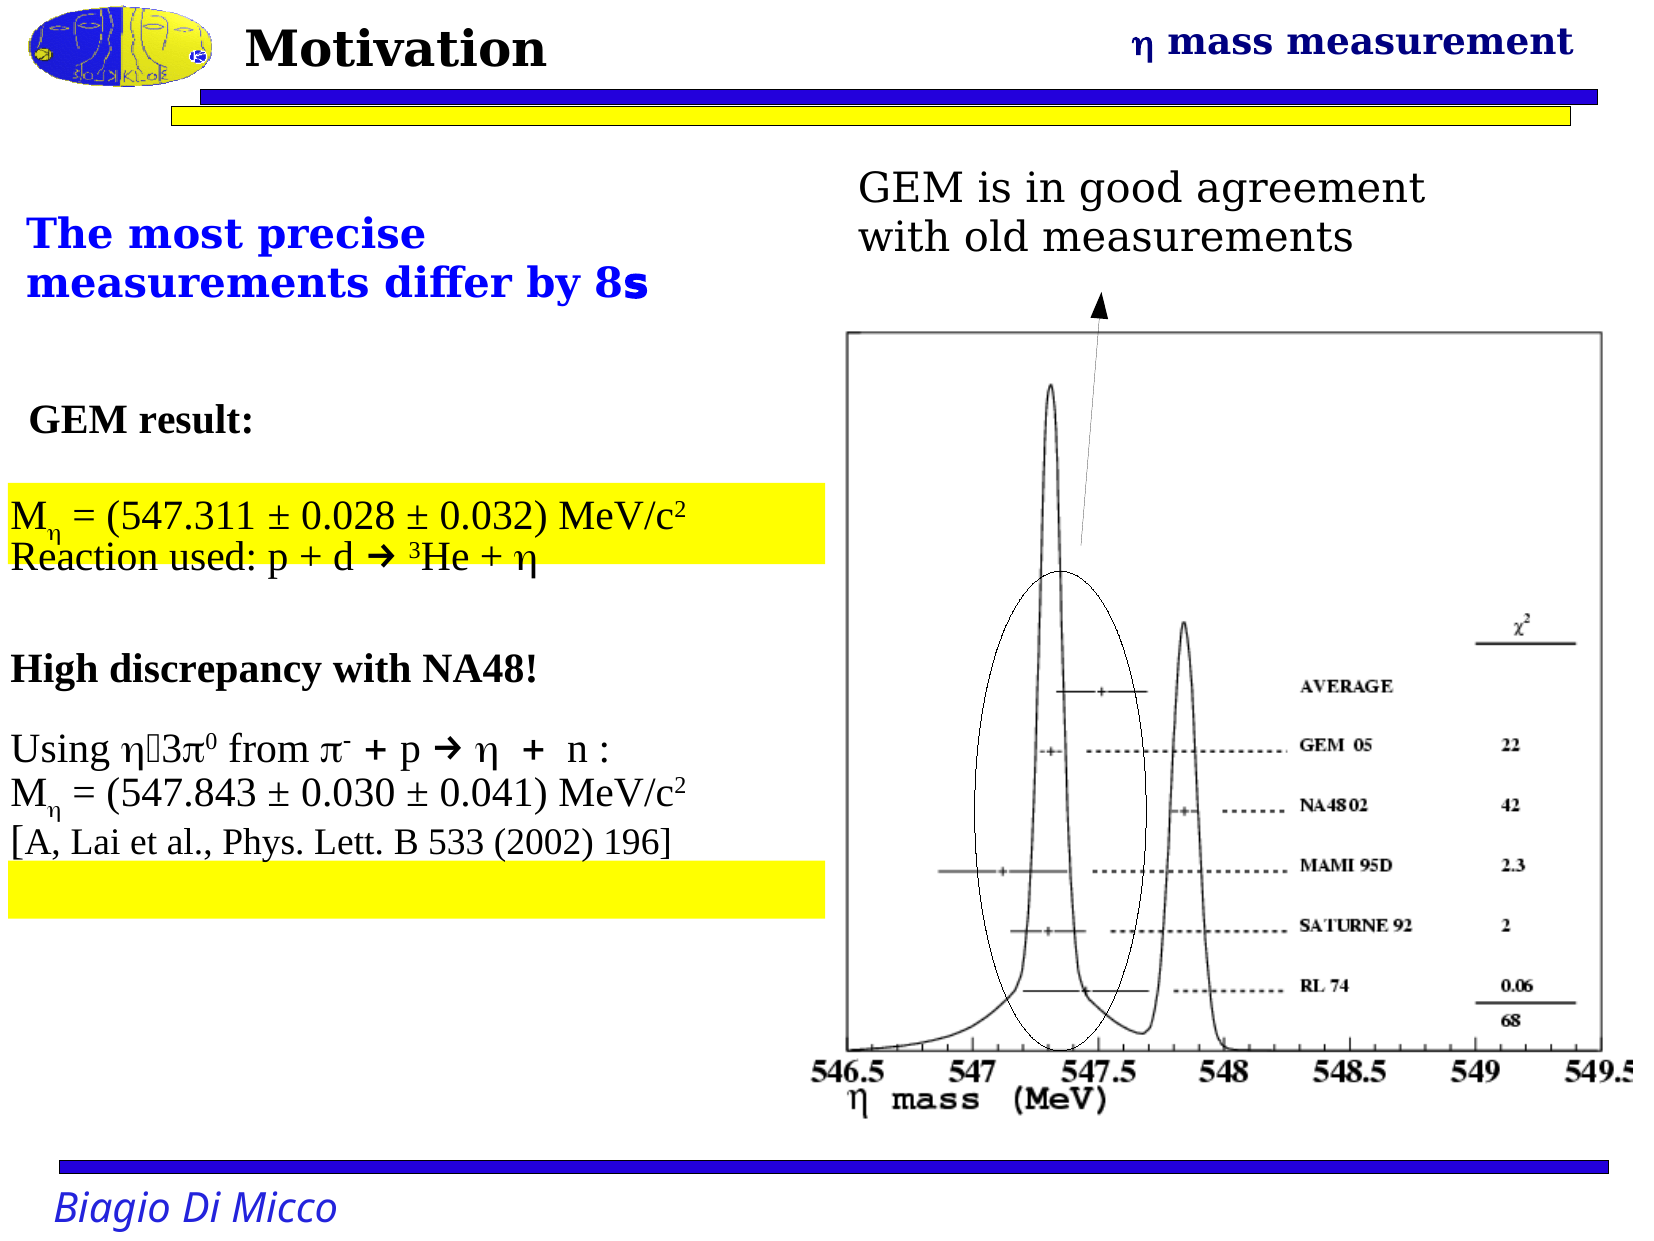

Motivation
GEM is in good agreement with old measurements
The most precise
measurements differ by 8s
GEM result:
M = (547.311 ± 0.028 ± 0.032) MeV/c2
Reaction used: p + d → 3He + 
High discrepancy with NA48!
Using 3 from p → n :
M = (547.843 ± 0.030 ± 0.041) MeV/c2
[A, Lai et al., Phys. Lett. B 533 (2002) 196]